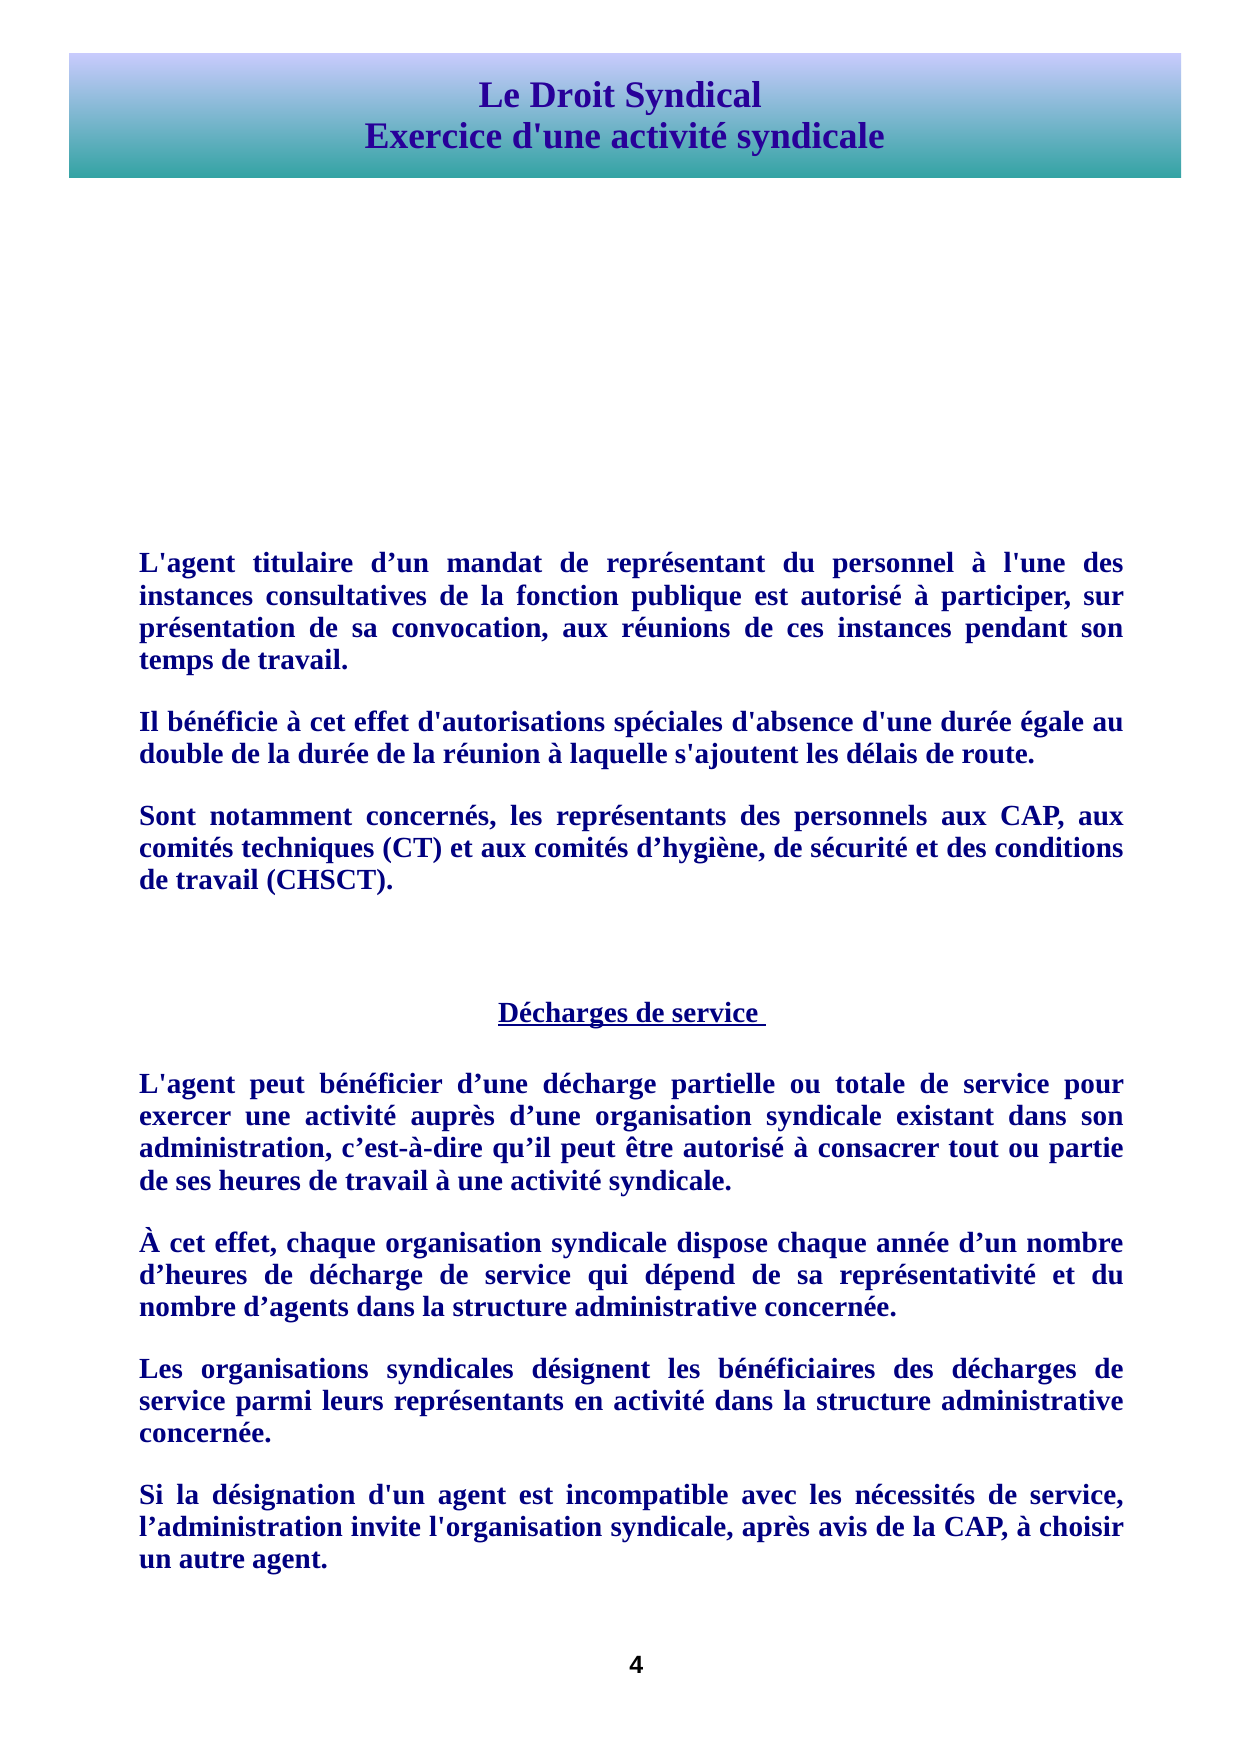

Le Droit Syndical
Exercice d'une activité syndicale
#
L'agent titulaire d’un mandat de représentant du personnel à l'une des instances consultatives de la fonction publique est autorisé à participer, sur présentation de sa convocation, aux réunions de ces instances pendant son temps de travail.
Il bénéficie à cet effet d'autorisations spéciales d'absence d'une durée égale au double de la durée de la réunion à laquelle s'ajoutent les délais de route.
Sont notamment concernés, les représentants des personnels aux CAP, aux comités techniques (CT) et aux comités d’hygiène, de sécurité et des conditions de travail (CHSCT).
Décharges de service
L'agent peut bénéficier d’une décharge partielle ou totale de service pour exercer une activité auprès d’une organisation syndicale existant dans son administration, c’est-à-dire qu’il peut être autorisé à consacrer tout ou partie de ses heures de travail à une activité syndicale.
À cet effet, chaque organisation syndicale dispose chaque année d’un nombre d’heures de décharge de service qui dépend de sa représentativité et du nombre d’agents dans la structure administrative concernée.
Les organisations syndicales désignent les bénéficiaires des décharges de service parmi leurs représentants en activité dans la structure administrative concernée.
Si la désignation d'un agent est incompatible avec les nécessités de service, l’administration invite l'organisation syndicale, après avis de la CAP, à choisir un autre agent.
4
4